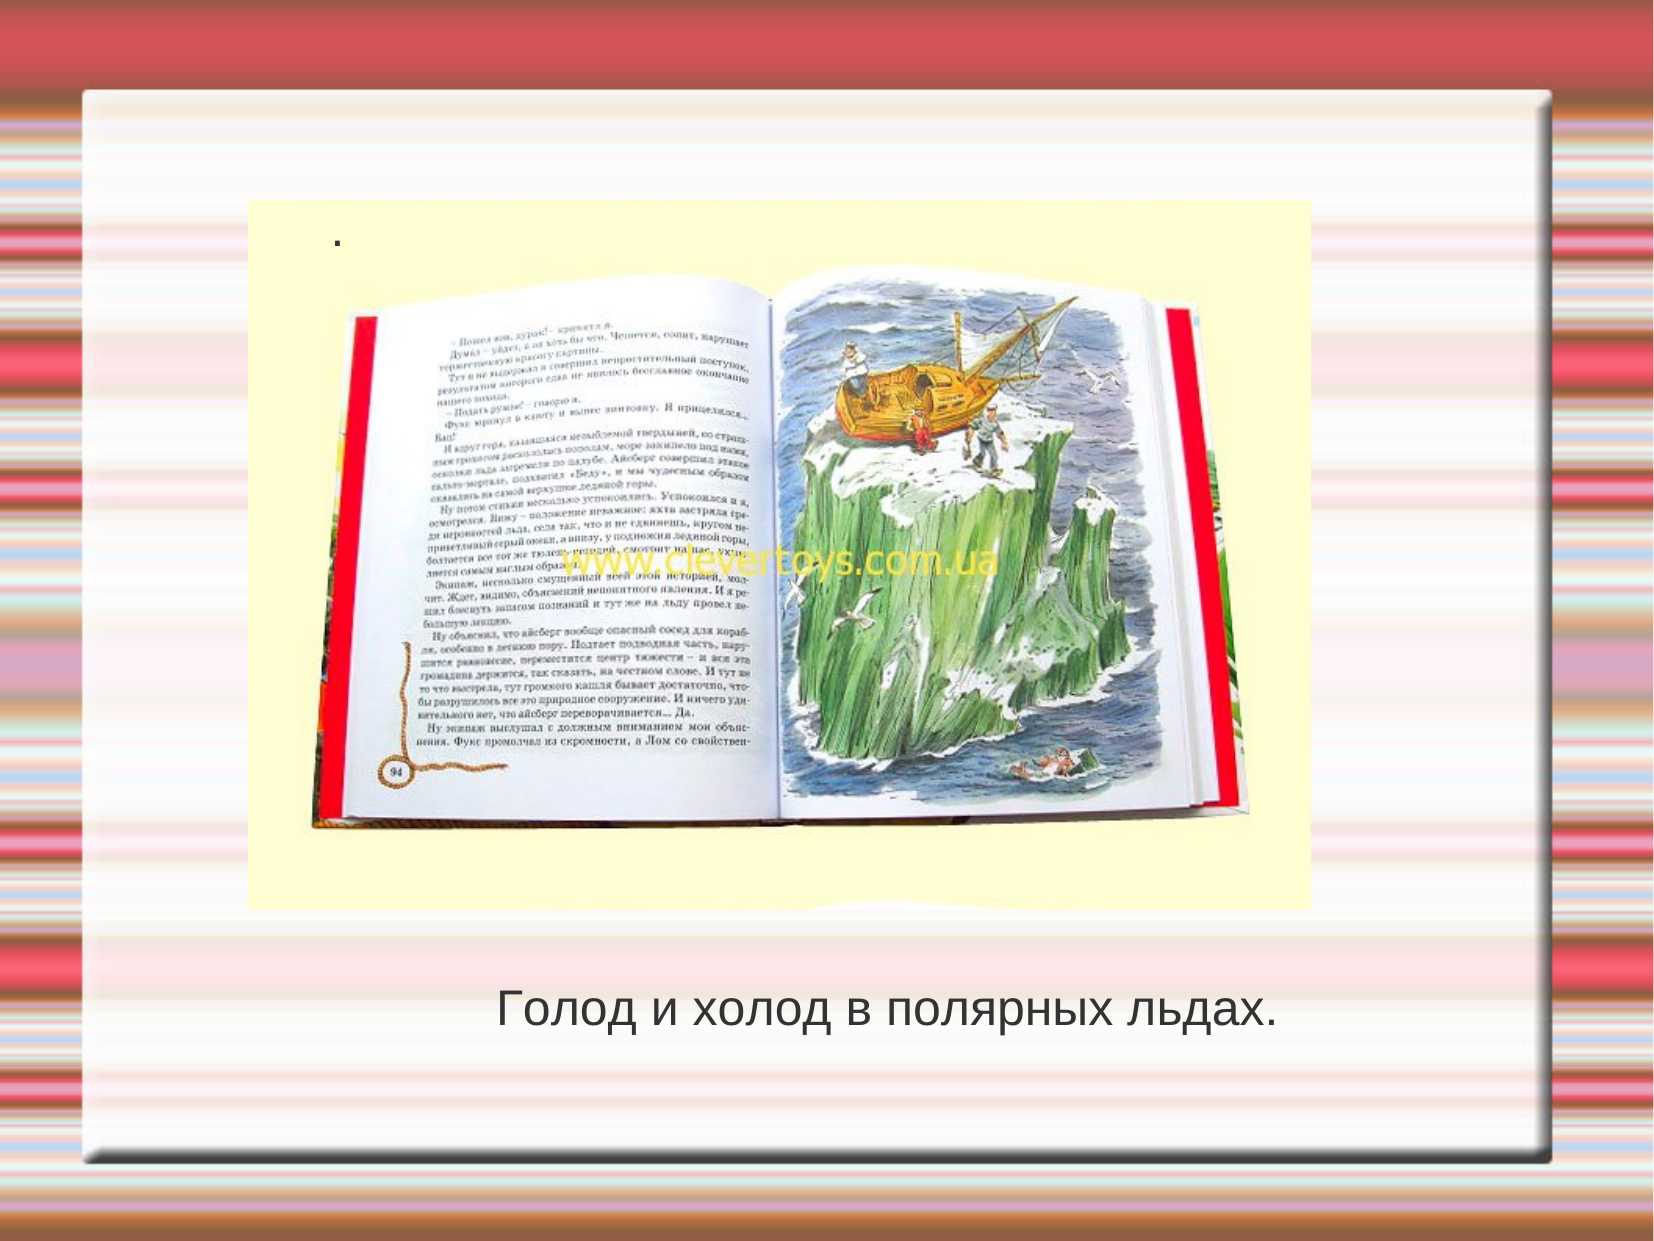

.
#
Голод и холод в полярных льдах.